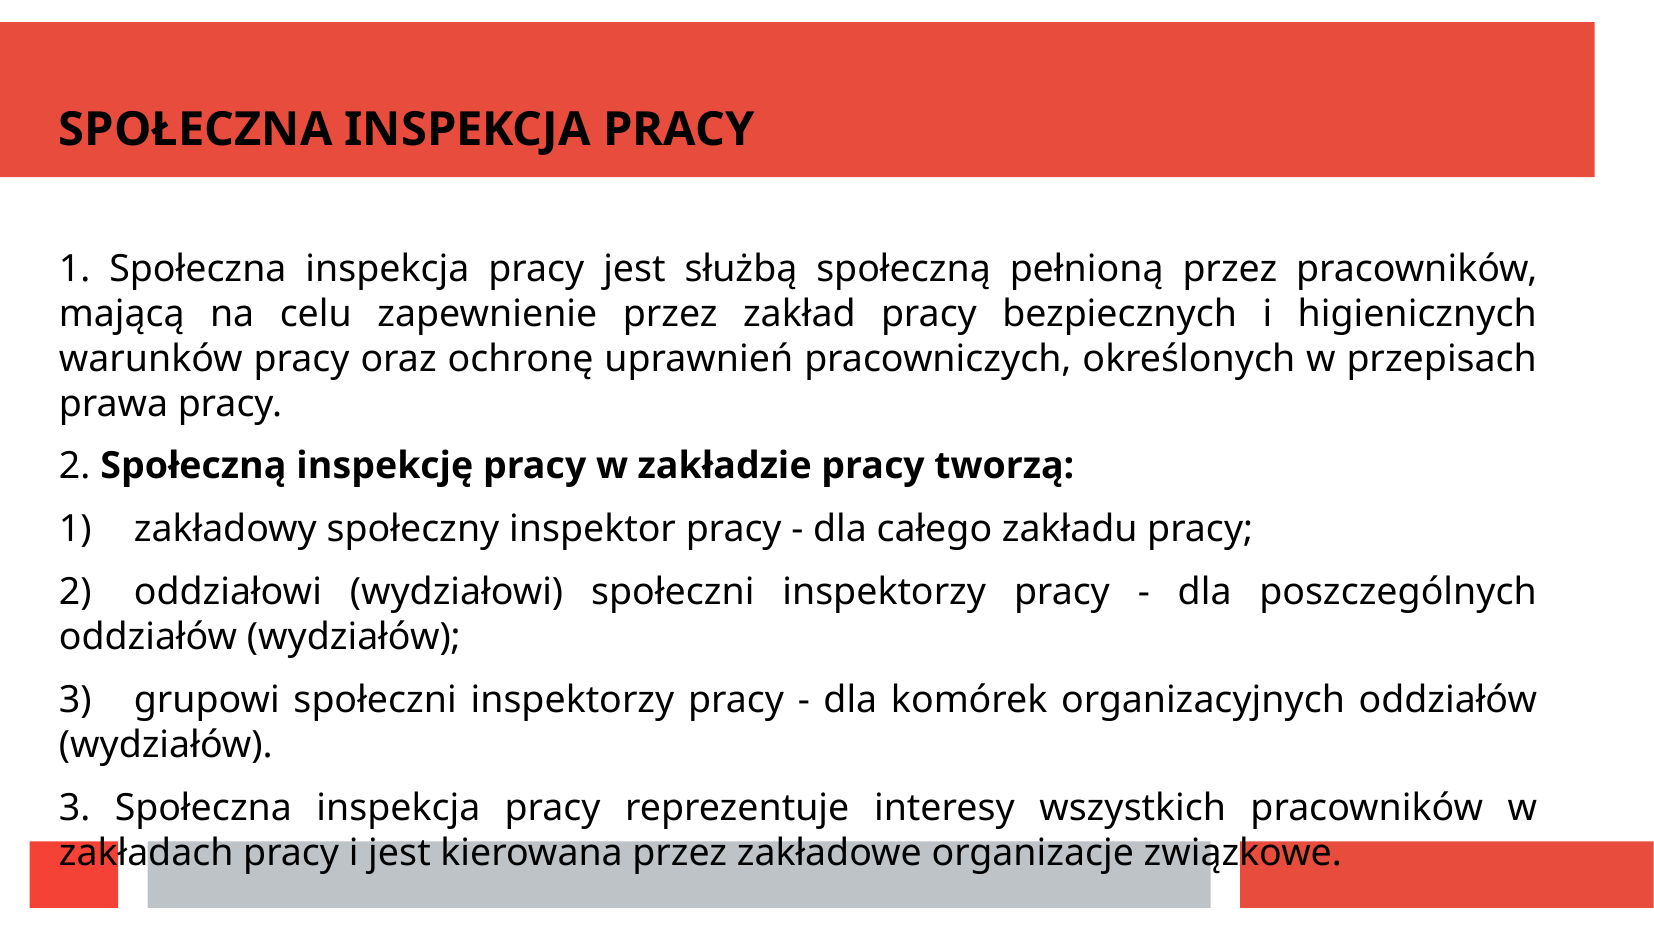

# SPOŁECZNA INSPEKCJA PRACY
1. Społeczna inspekcja pracy jest służbą społeczną pełnioną przez pracowników, mającą na celu zapewnienie przez zakład pracy bezpiecznych i higienicznych warunków pracy oraz ochronę uprawnień pracowniczych, określonych w przepisach prawa pracy.
2. Społeczną inspekcję pracy w zakładzie pracy tworzą:
1)	zakładowy społeczny inspektor pracy - dla całego zakładu pracy;
2)	oddziałowi (wydziałowi) społeczni inspektorzy pracy - dla poszczególnych oddziałów (wydziałów);
3)	grupowi społeczni inspektorzy pracy - dla komórek organizacyjnych oddziałów (wydziałów).
3. Społeczna inspekcja pracy reprezentuje interesy wszystkich pracowników w zakładach pracy i jest kierowana przez zakładowe organizacje związkowe.